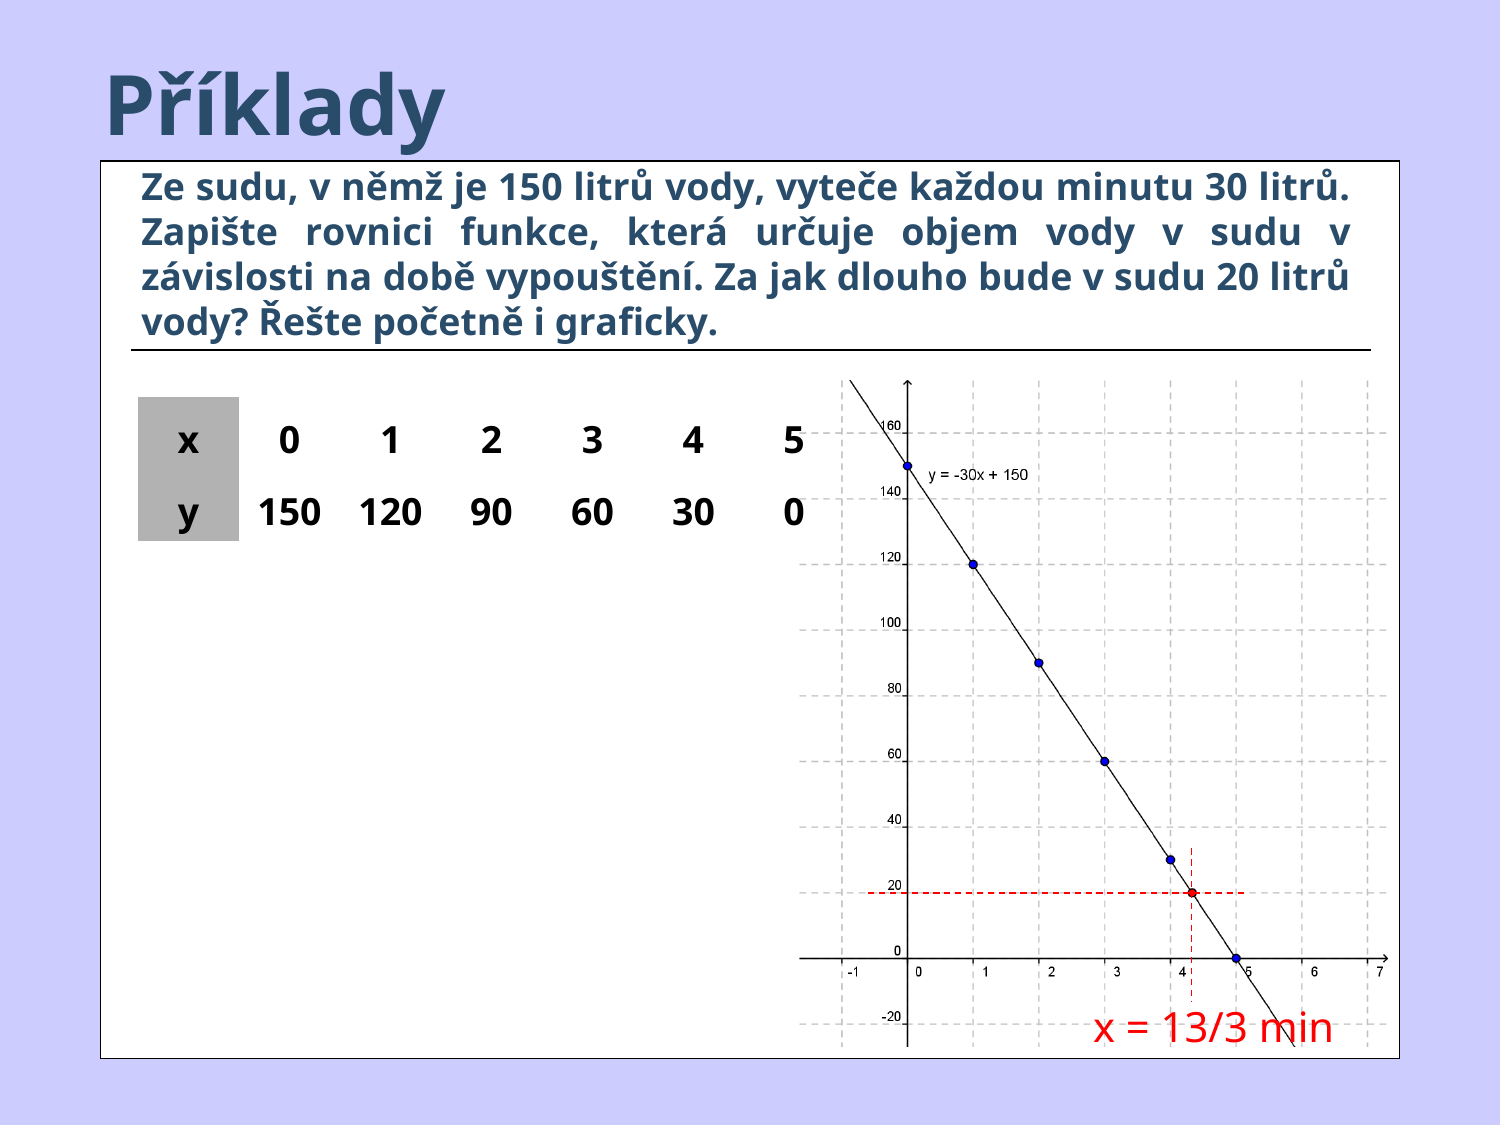

# Příklady
Ze sudu, v němž je 150 litrů vody, vyteče každou minutu 30 litrů. Zapište rovnici funkce, která určuje objem vody v sudu v závislosti na době vypouštění. Za jak dlouho bude v sudu 20 litrů vody? Řešte početně i graficky.
| x | 0 | 1 | 2 | 3 | 4 | 5 |
| --- | --- | --- | --- | --- | --- | --- |
| y | 150 | 120 | 90 | 60 | 30 | 0 |
x = 13/3 min